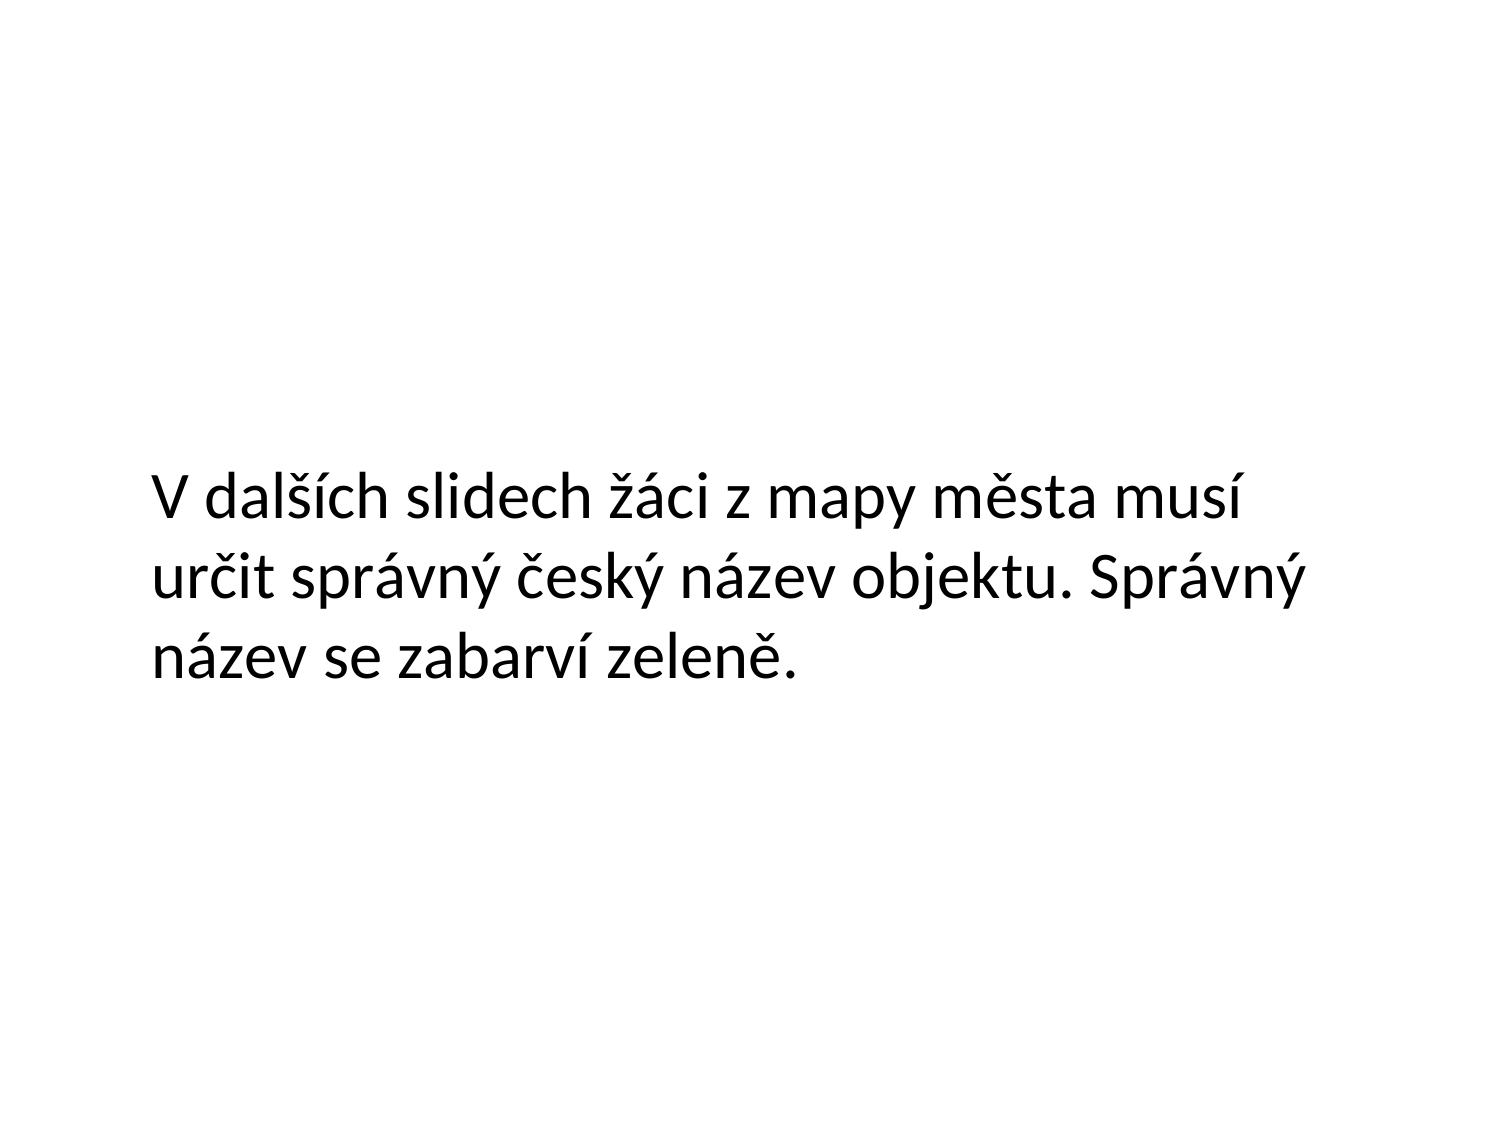

V dalších slidech žáci z mapy města musí
určit správný český název objektu. Správný
název se zabarví zeleně.